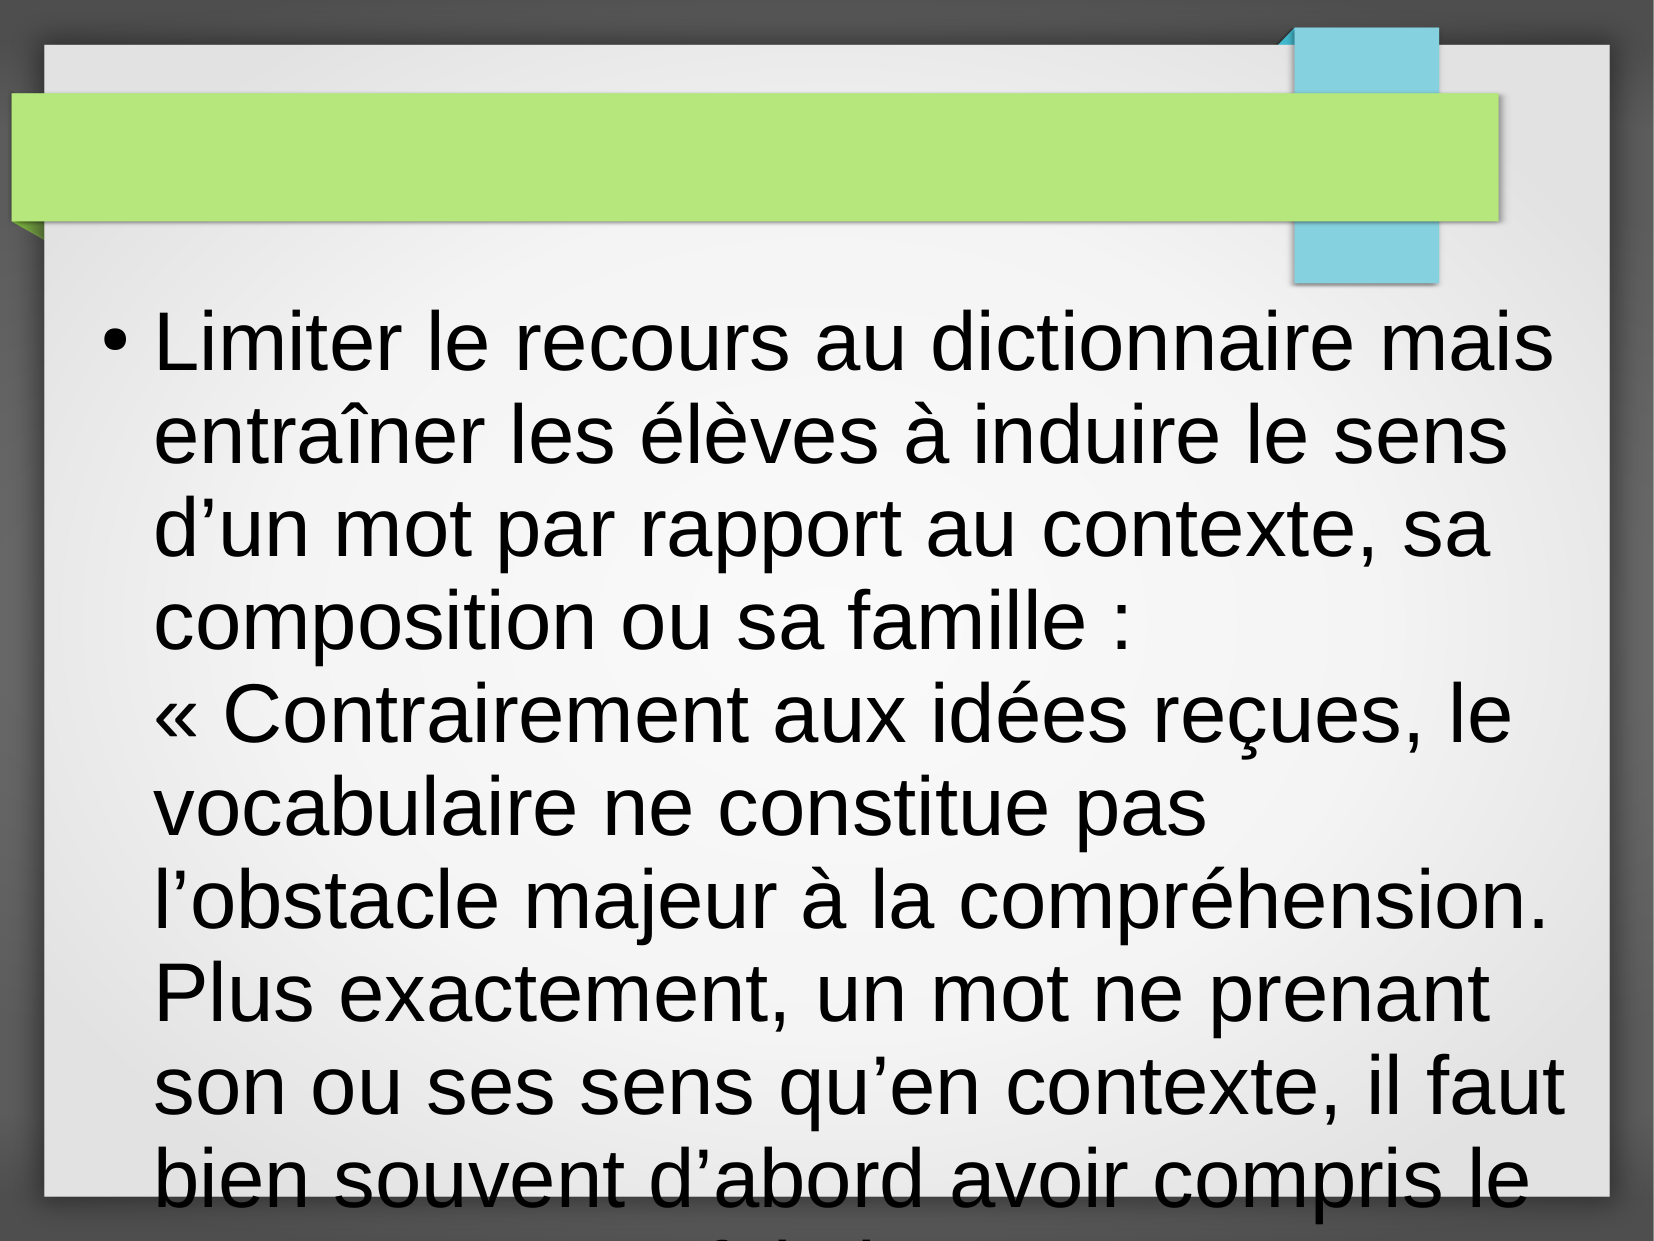

#
Limiter le recours au dictionnaire mais entraîner les élèves à induire le sens d’un mot par rapport au contexte, sa composition ou sa famille : « Contrairement aux idées reçues, le vocabulaire ne constitue pas l’obstacle majeur à la compréhension. Plus exactement, un mot ne prenant son ou ses sens qu’en contexte, il faut bien souvent d’abord avoir compris le contexte et parfois le texte pour pouvoir expliquer le mot et non d’abord expliquer le mot avant de comprendre le texte. Savoir lire, c’est précisément savoir ne pas s’arrêter, voire se bloquer, sur un mot. »
Relire un passage complexe ou qui n’a pas été compris afin de permettre aux élèves de reprendre le contrôle de leur lecture